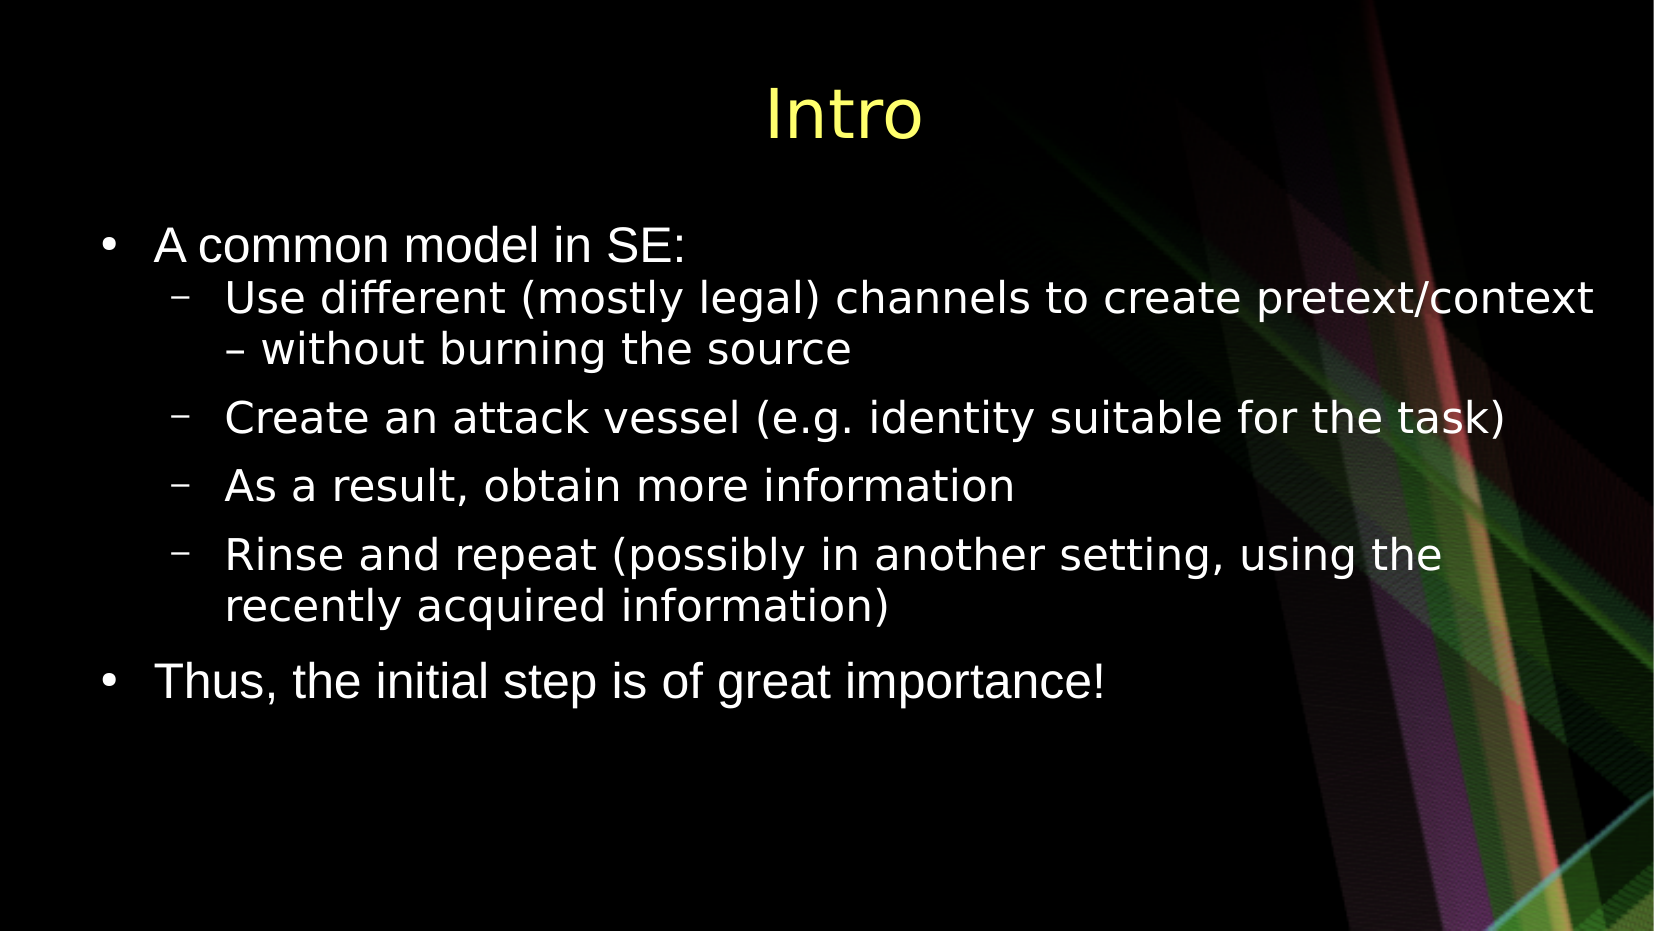

# Intro
A common model in SE:
Use different (mostly legal) channels to create pretext/context – without burning the source
Create an attack vessel (e.g. identity suitable for the task)
As a result, obtain more information
Rinse and repeat (possibly in another setting, using the recently acquired information)
Thus, the initial step is of great importance!